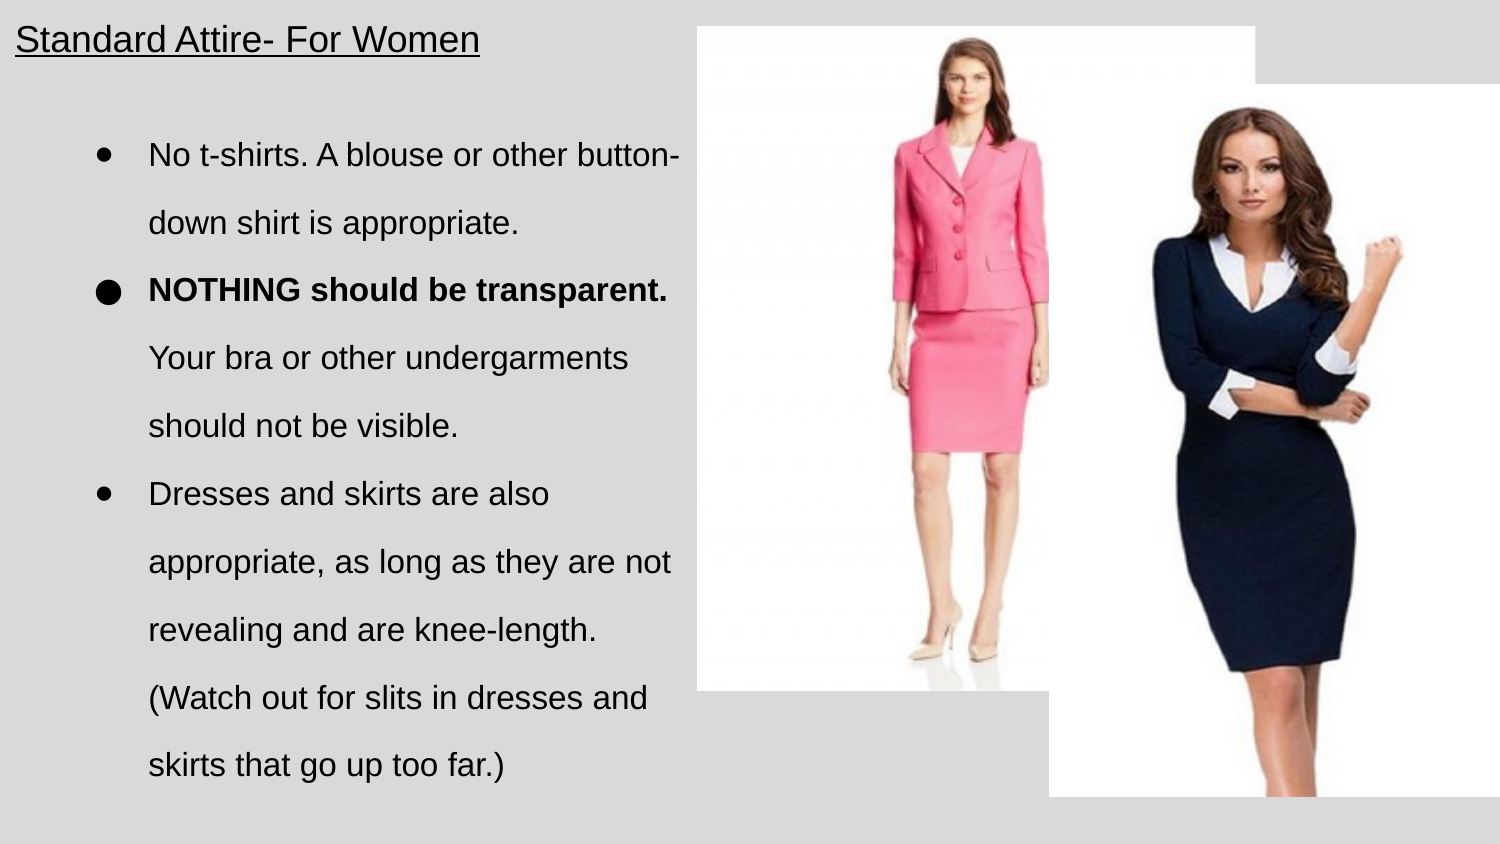

Standard Attire- For Women
No t-shirts. A blouse or other button-down shirt is appropriate.
NOTHING should be transparent. Your bra or other undergarments should not be visible.
Dresses and skirts are also appropriate, as long as they are not revealing and are knee-length. (Watch out for slits in dresses and skirts that go up too far.)